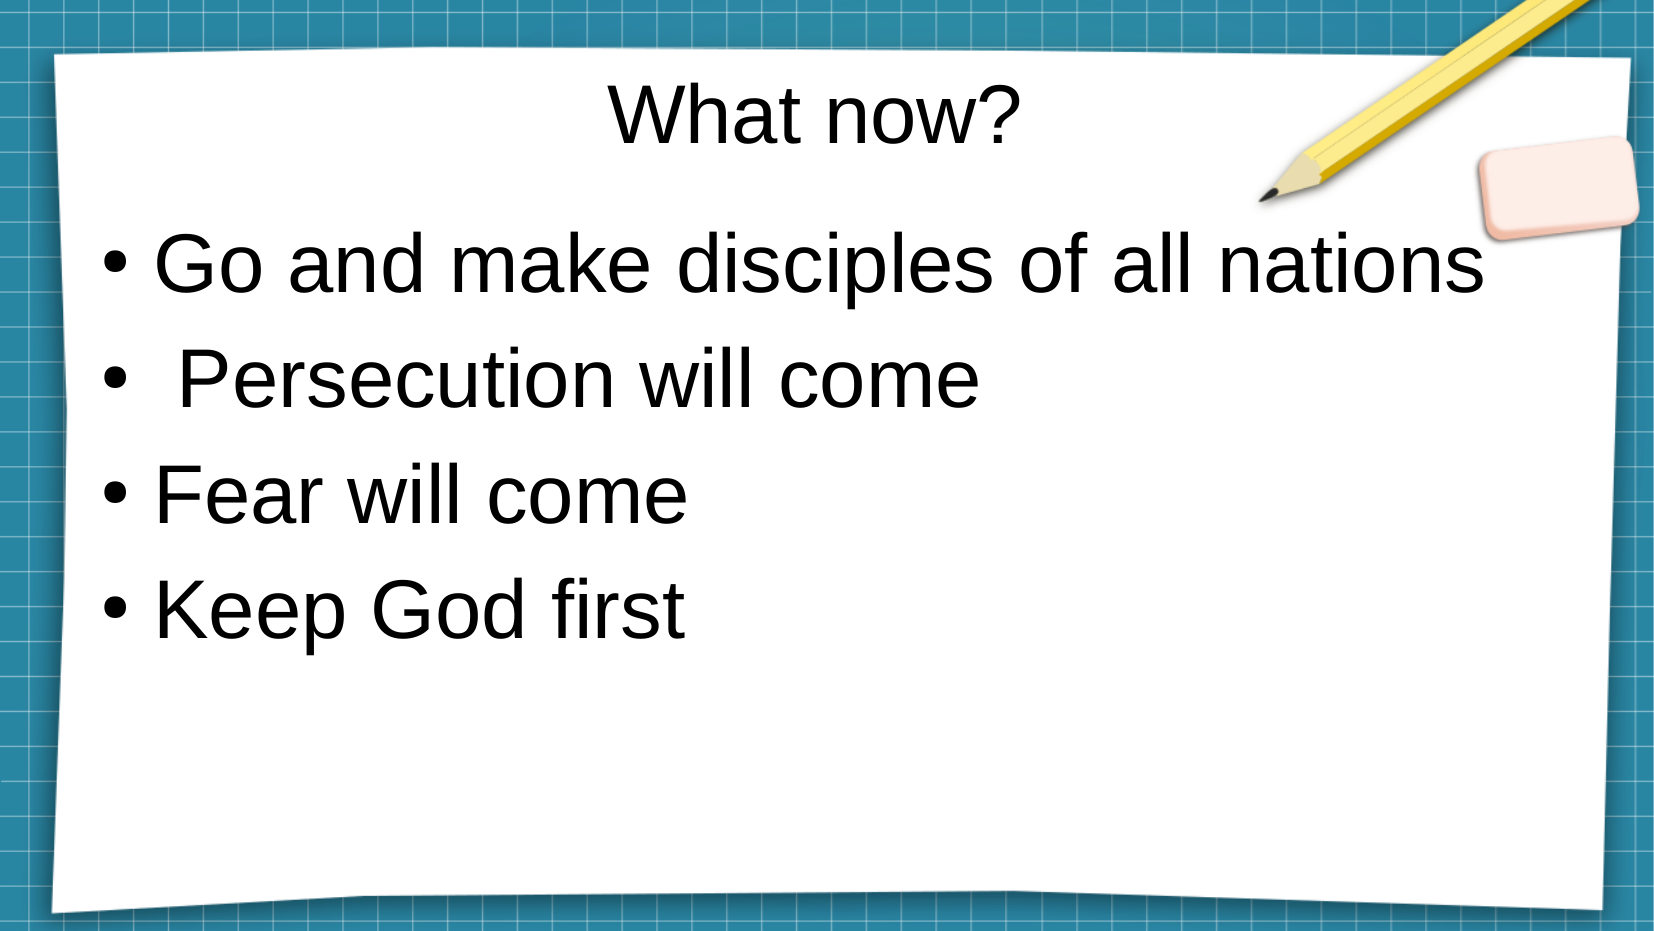

# What now?
Go and make disciples of all nations
 Persecution will come
Fear will come
Keep God first